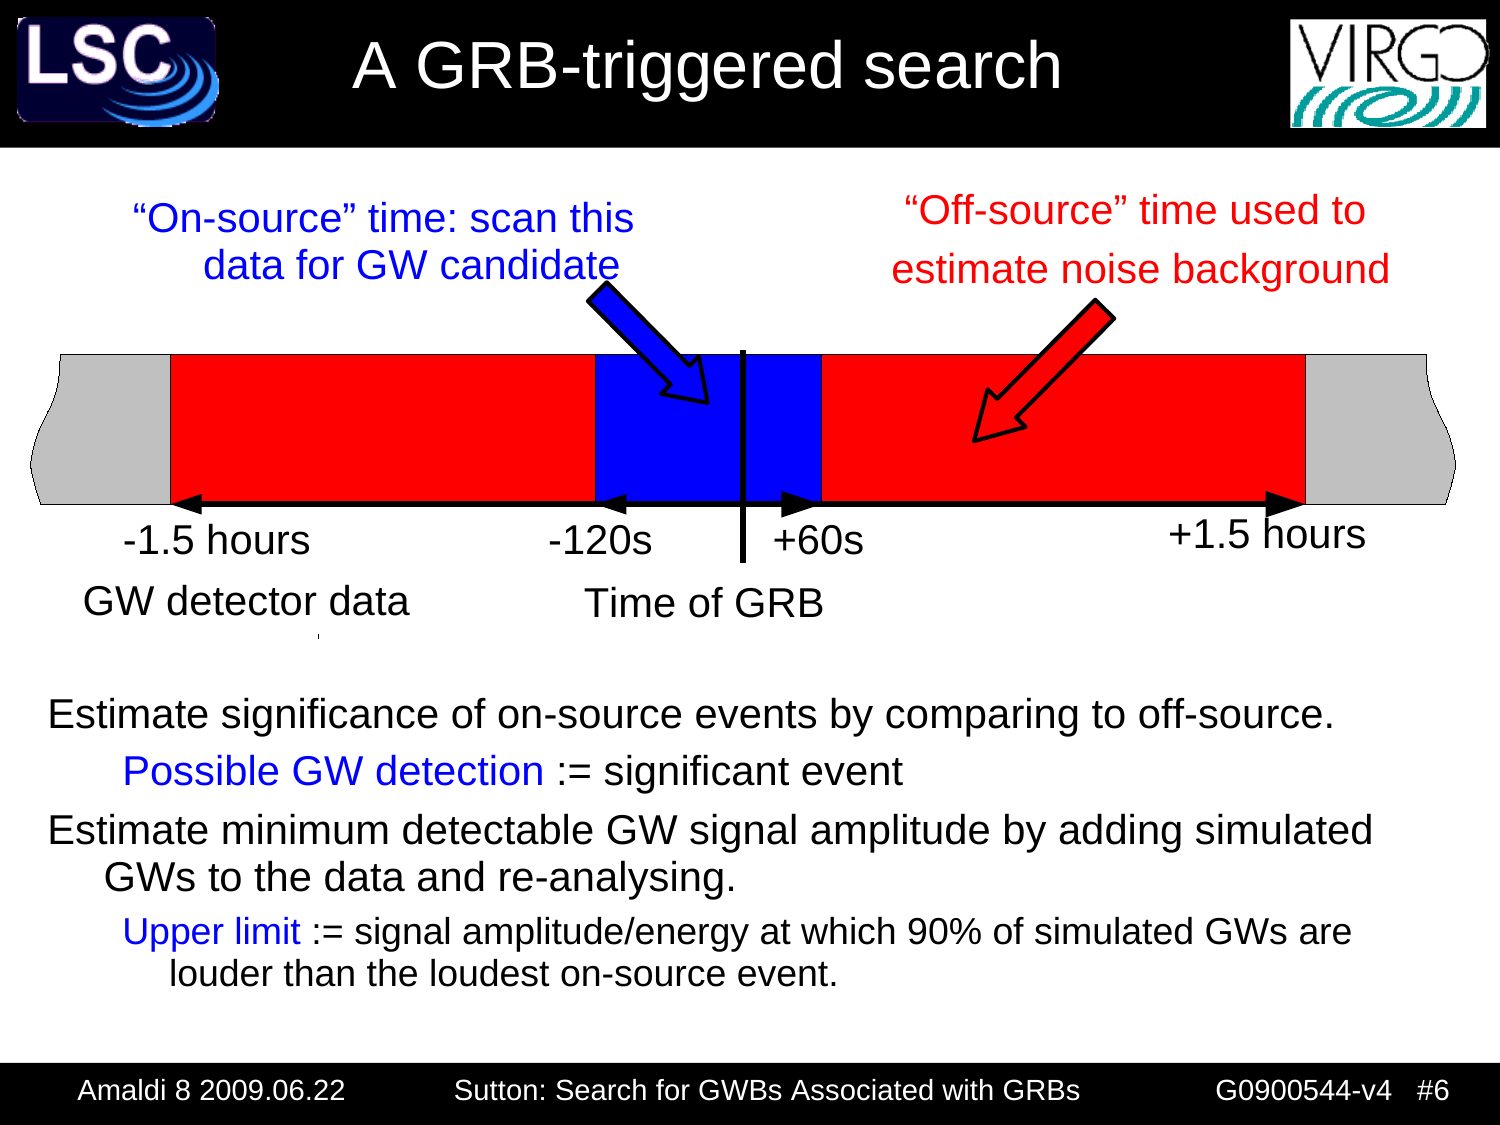

# A GRB-triggered search
“Off-source” time used to
estimate noise background
“On-source” time: scan this data for GW candidate
 +1.5 hours
 -120s
 -1.5 hours
 +60s
GW detector data
Time of GRB
Estimate significance of on-source events by comparing to off-source.
Possible GW detection := significant event
Estimate minimum detectable GW signal amplitude by adding simulated GWs to the data and re-analysing.
Upper limit := signal amplitude/energy at which 90% of simulated GWs are louder than the loudest on-source event.
6